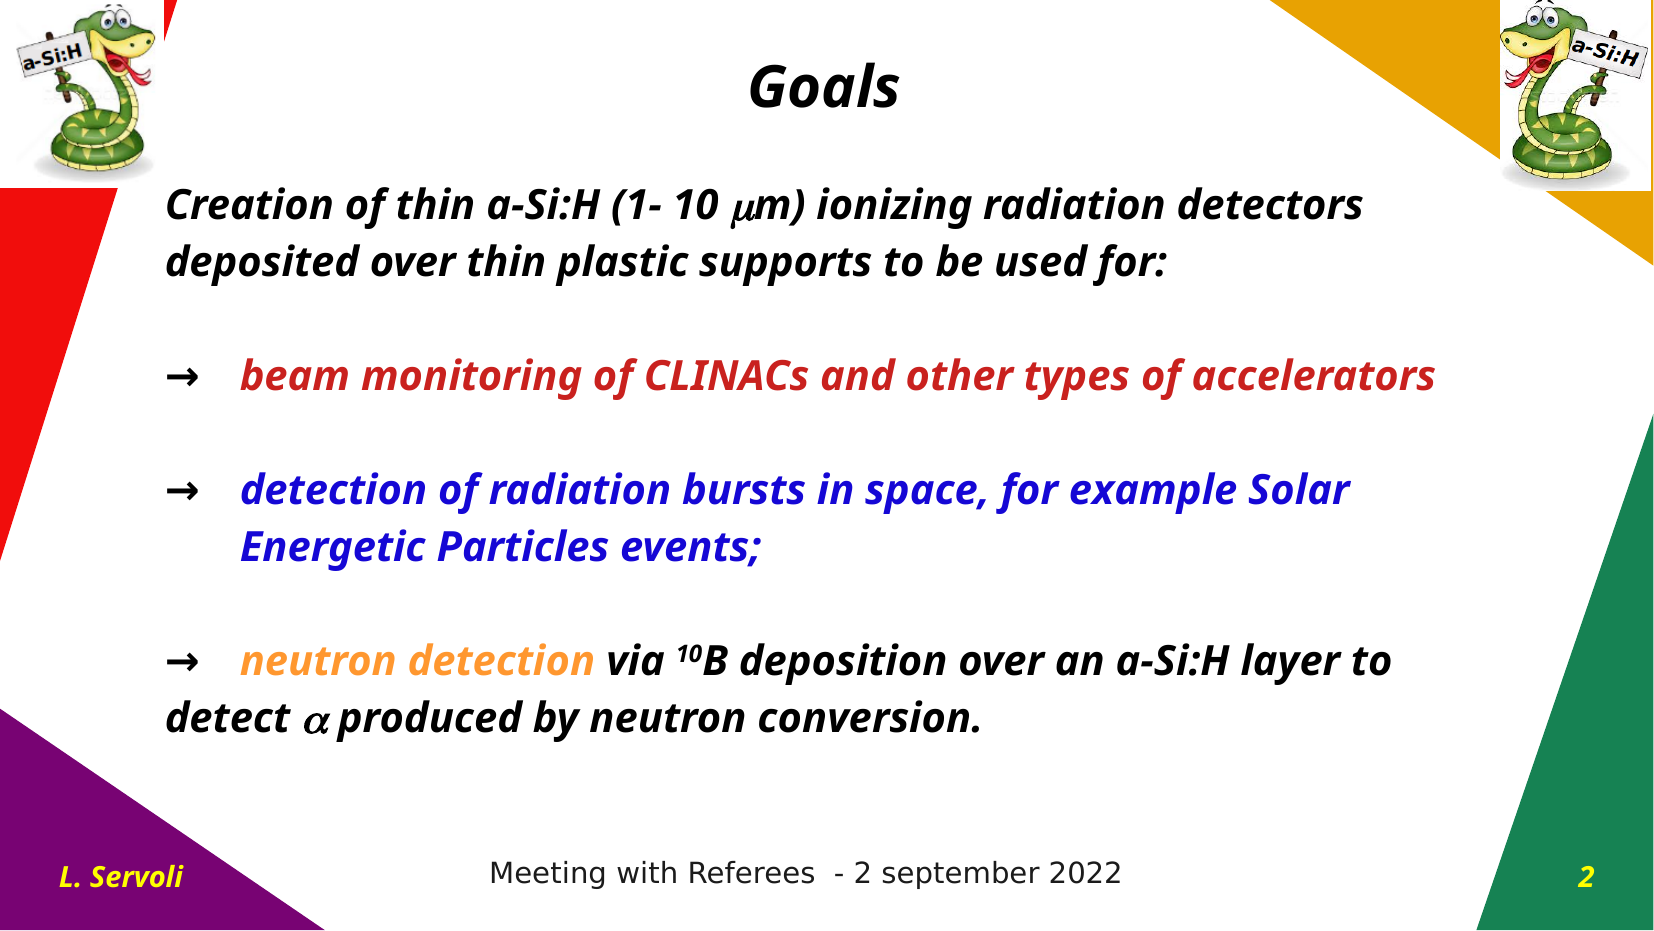

Goals
Creation of thin a-Si:H (1- 10 mm) ionizing radiation detectors deposited over thin plastic supports to be used for:
→ 	beam monitoring of CLINACs and other types of accelerators
→ 	detection of radiation bursts in space, for example Solar
 	Energetic Particles events;
→ 	neutron detection via 10B deposition over an a-Si:H layer to 		detect  produced by neutron conversion.
Meeting with Referees - 2 september 2022
2